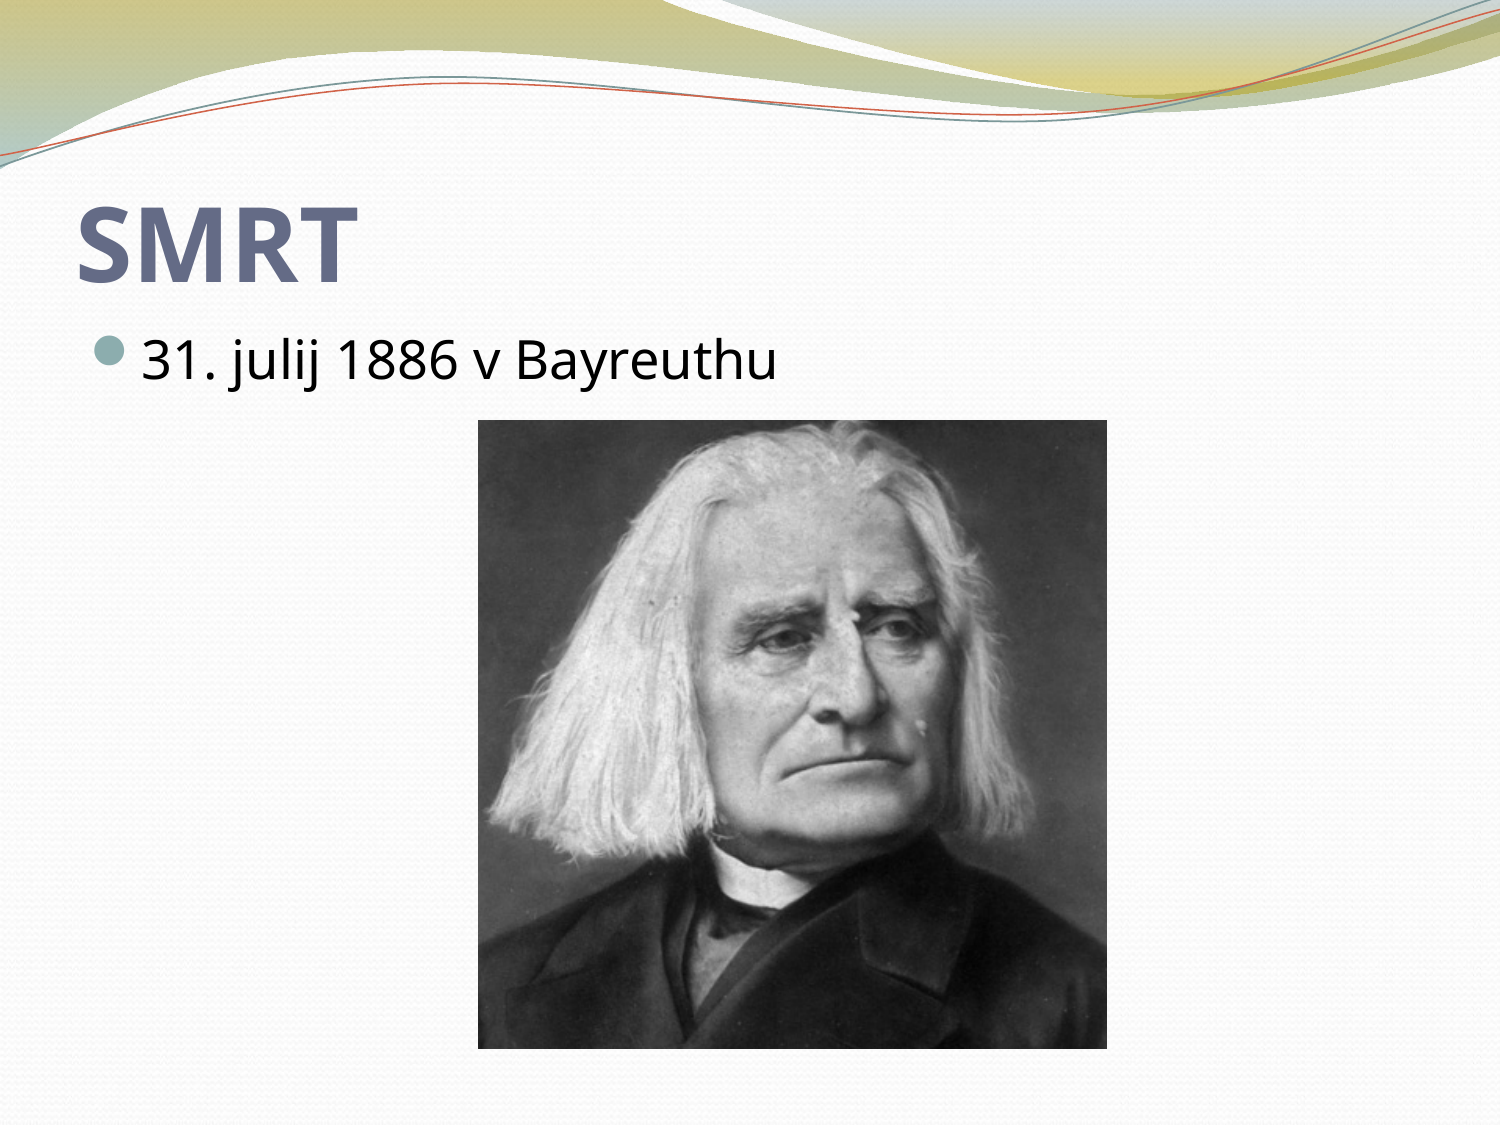

# SMRT
31. julij 1886 v Bayreuthu